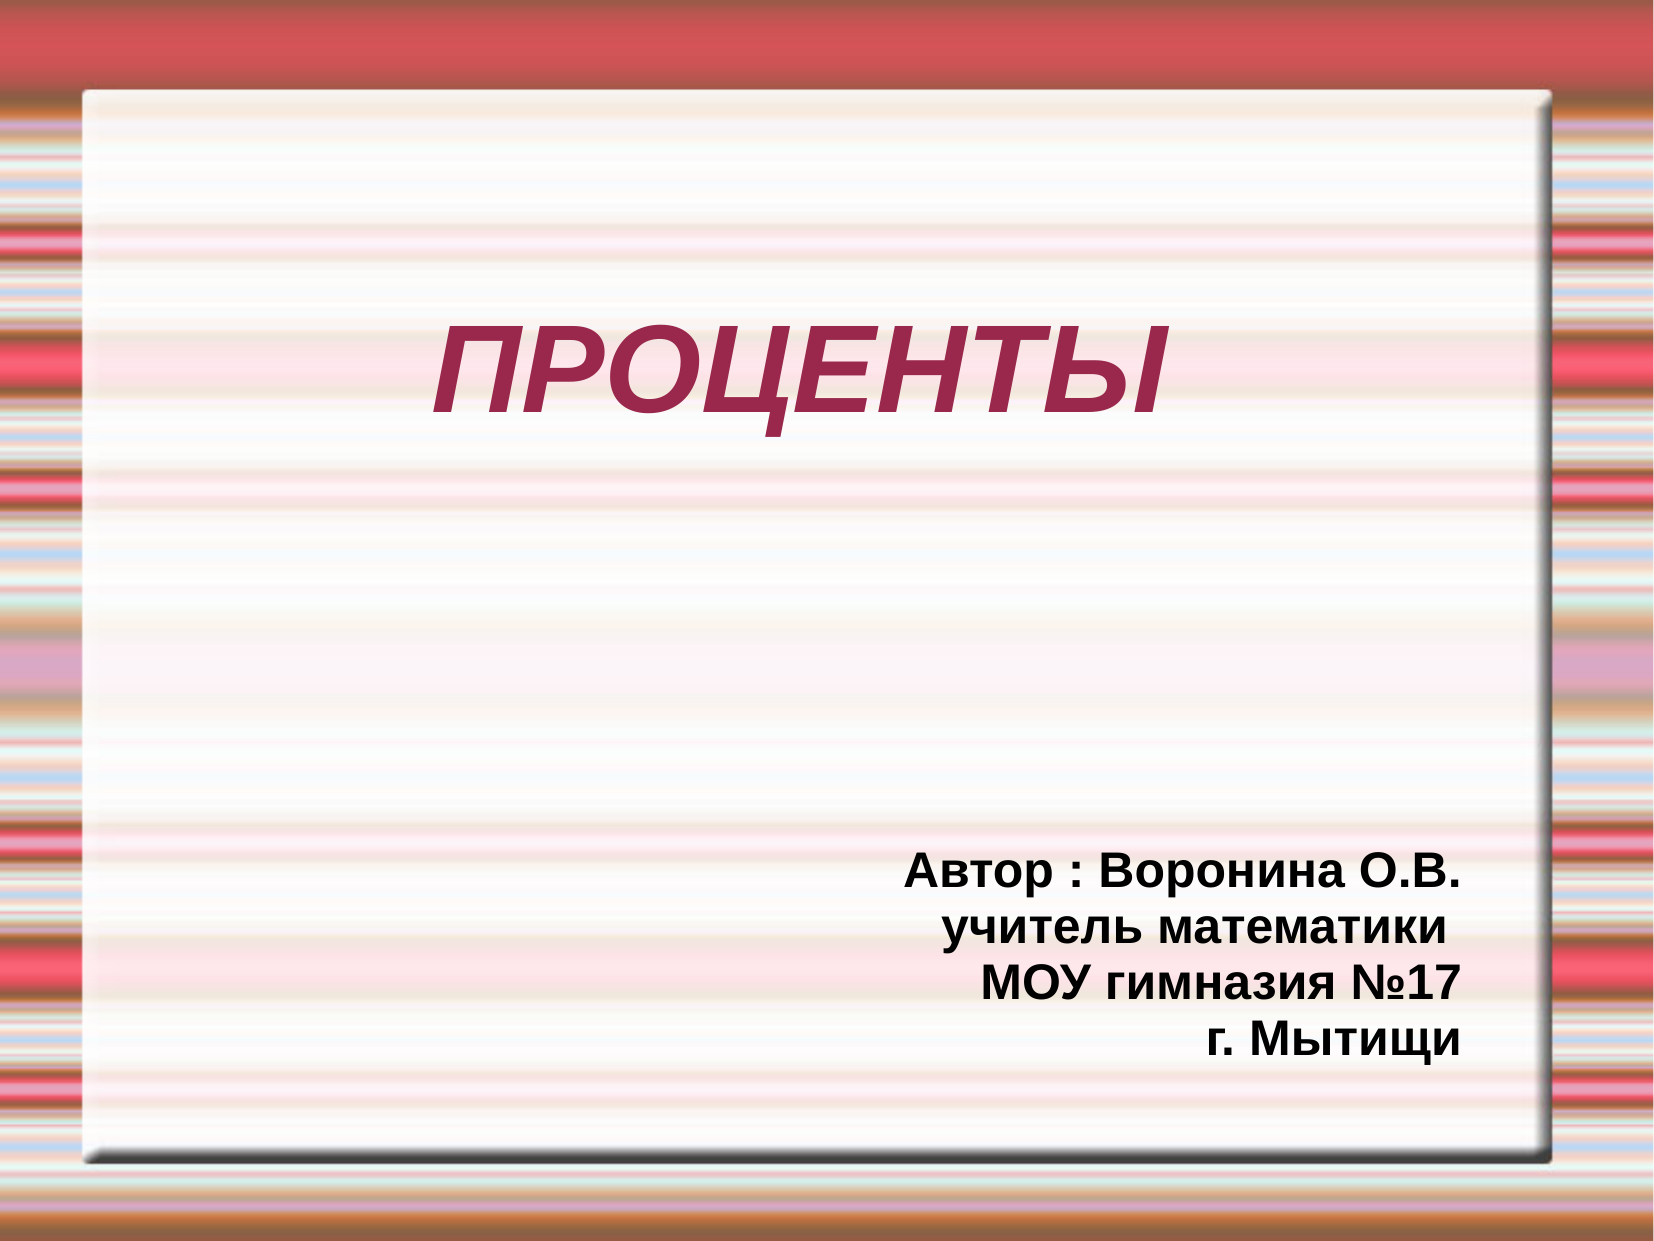

# ПРОЦЕНТЫ
Автор : Воронина О.В.
учитель математики
МОУ гимназия №17
г. Мытищи